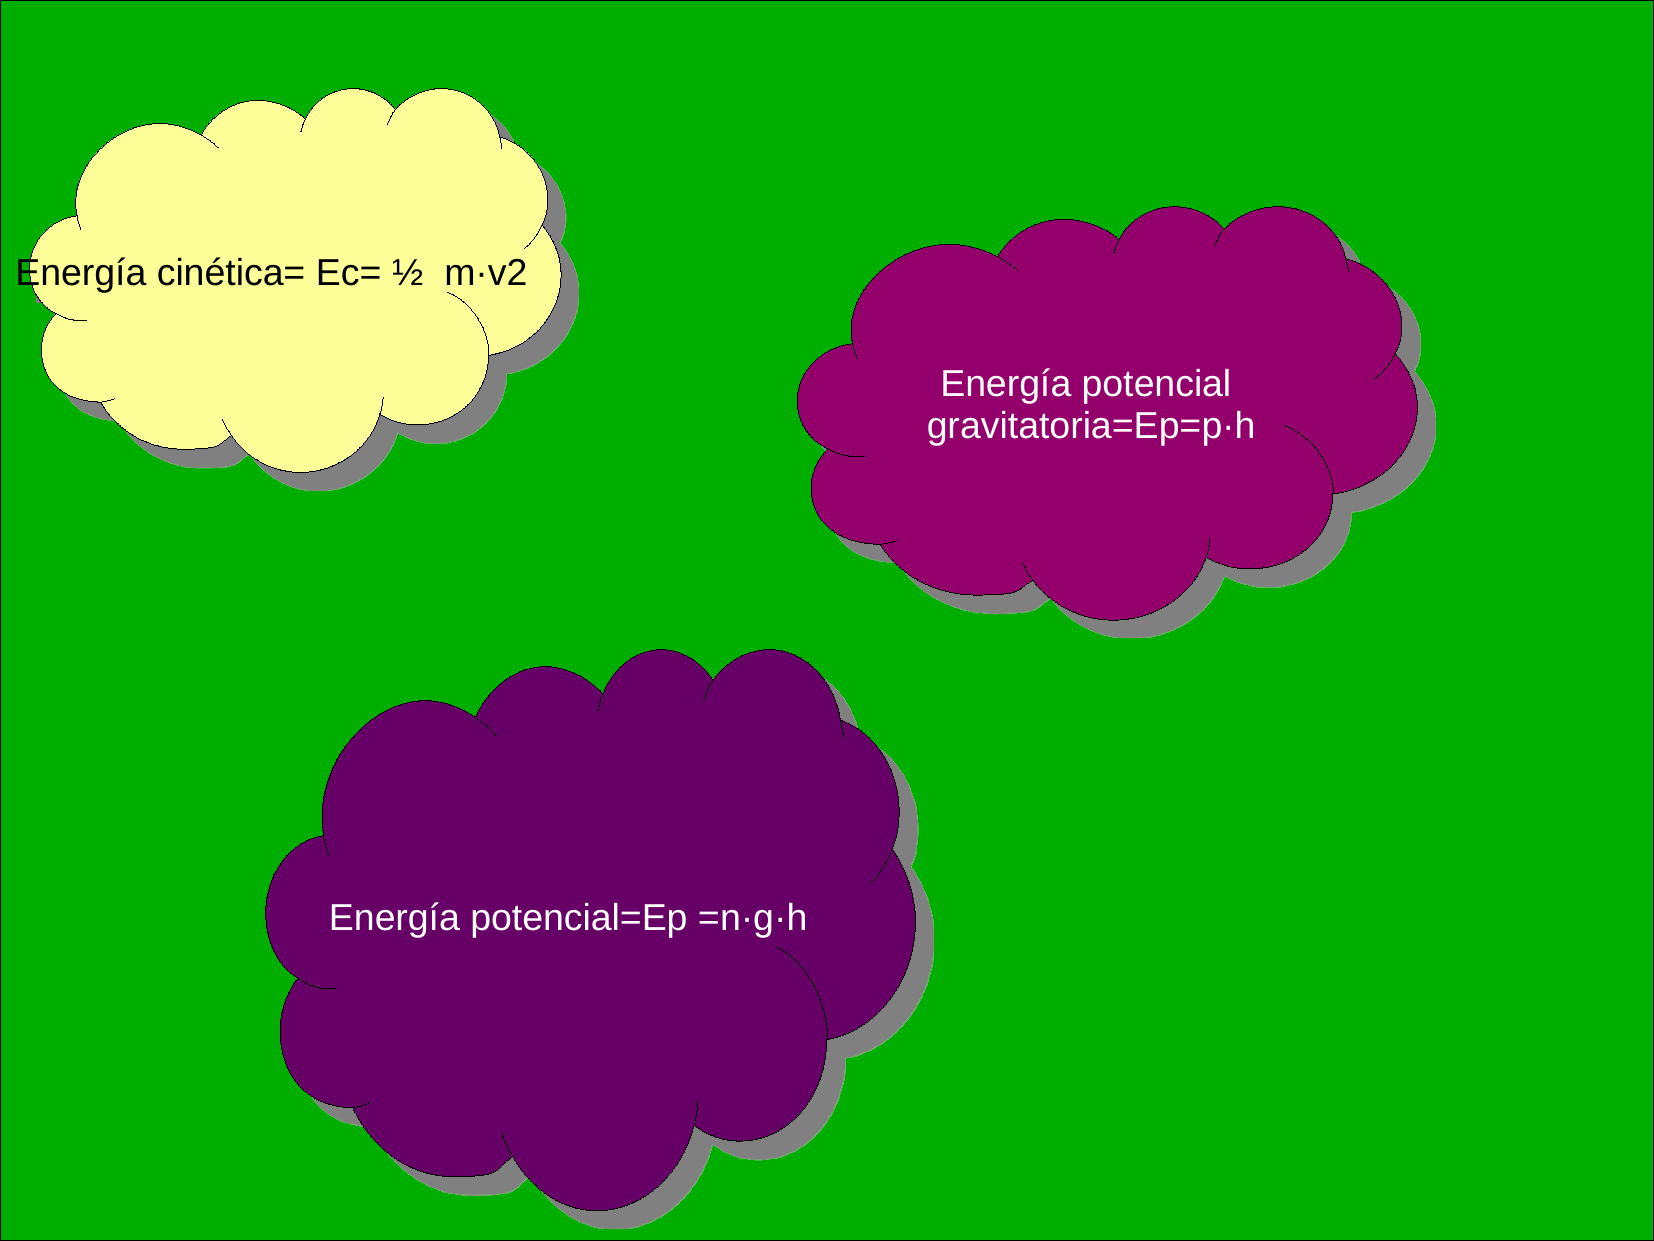

Energía cinética= Ec= ½ m·v2
Energía potencial
 gravitatoria=Ep=p·h
Energía potencial=Ep =n·g·h